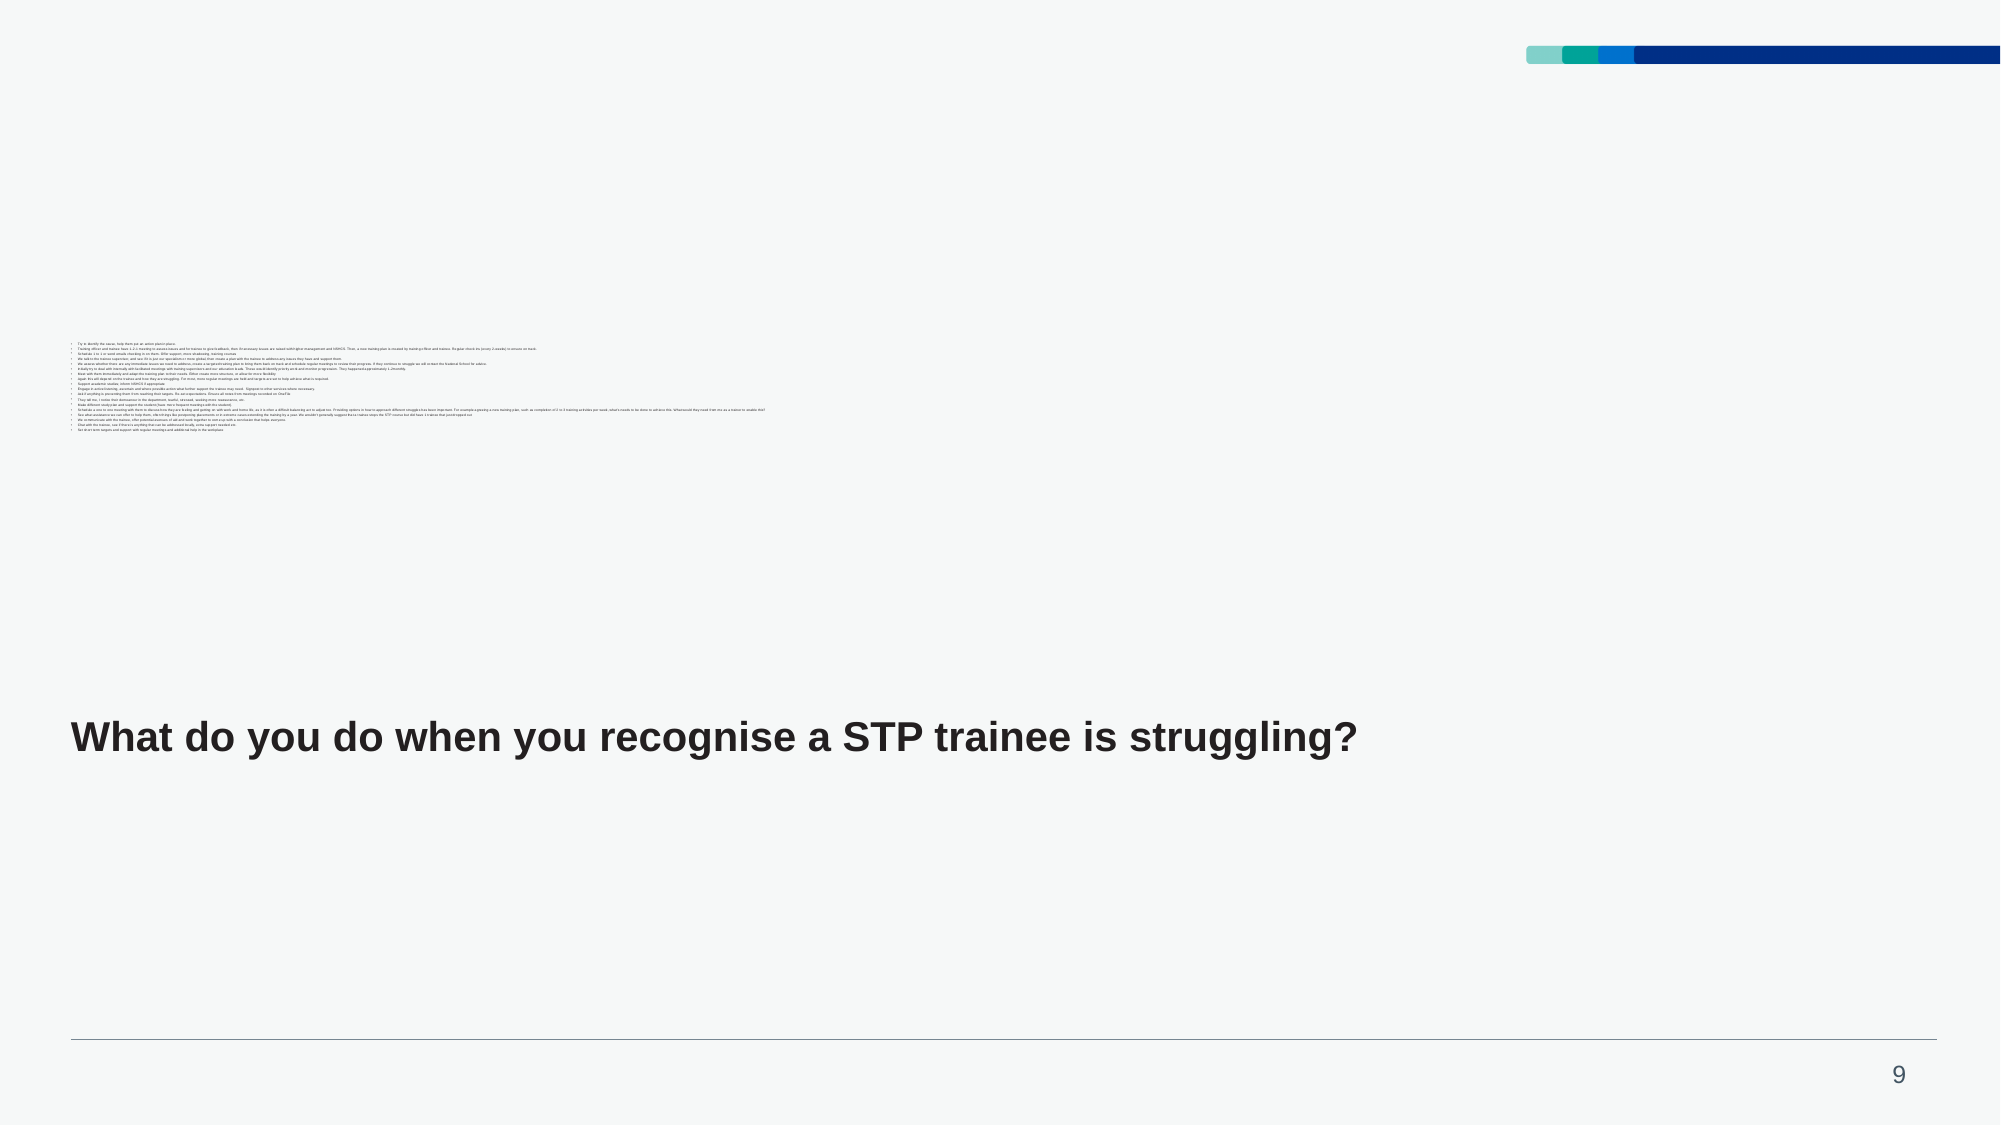

# Try to identify the cause, help them put an action plan in place.
Training officer and trainee have 1-2-1 meeting to assess issues and for trainee to give feedback, then if necessary issues are raised with higher management and NSHCS. Then, a new training plan is created by training officer and trainee. Regular check ins (every 2-weeks) to ensure on track.
Schedule 1 to 1 or send emails checking in on them. Offer support, more shadowing, training courses
We talk to the trainee supervisor, and see if it is just our specialism or more global, then create a plan with the trainee to address any issues they have and support them.
We assess whether there are any immediate issues we need to address, create a targeted training plan to bring them back on track and schedule regular meetings to review their progress. If they continue to struggle we will contact the National School for advice.
Initially try to deal with internally with facilitated meetings with training supervisors and our education leads. These would identify priority work and monitor progression. They happened approximately 1-2monthly.
Meet with them immediately and adapt the training plan to their needs. Either create more structure, or allow for more flexibility
Again this will depend on the trainee and how they are struggling. For most, more regular meetings are held and targets are set to help achieve what is required.
Support academic studies; inform NSHCS if appropriate
Engage in active listening, ascertain and where possible action what further support the trainee may need. Signpost to other services where necessary.
Ask if anything is preventing them from reaching their targets. Re-set expectations. Ensure all notes from meetings recorded on OneFile
They tell me, I notice their demeanour in the department, tearful, stressed, seeking more reassurance, etc.
Make different study plan and support the student (have more frequent meetings with the student).
Schedule a one to one meeting with them to discuss how they are feeling and getting on with work and home life, as it is often a difficult balancing act to adjust too. Providing options in how to approach different struggles has been important. For example agreeing a new training plan, such as completion of 2 to 3 training activities per week, what’s needs to be done to achieve this. What would they need from me as a trainer to enable this?
See what assistance we can offer to help them, often things like postponing placements or in extreme cases extending the training by a year. We wouldn't generally suggest that a trainee stops the STP course but did have 1 trainee that just dropped out
We communicate with the trainee, offer potential avenues of aid and work together to come up with a conclusion that helps everyone.
Chat with the trainee, see if there is anything that can be addressed locally, extra support needed etc.
Set short term targets and support with regular meetings and additional help in the workplace
What do you do when you recognise a STP trainee is struggling?